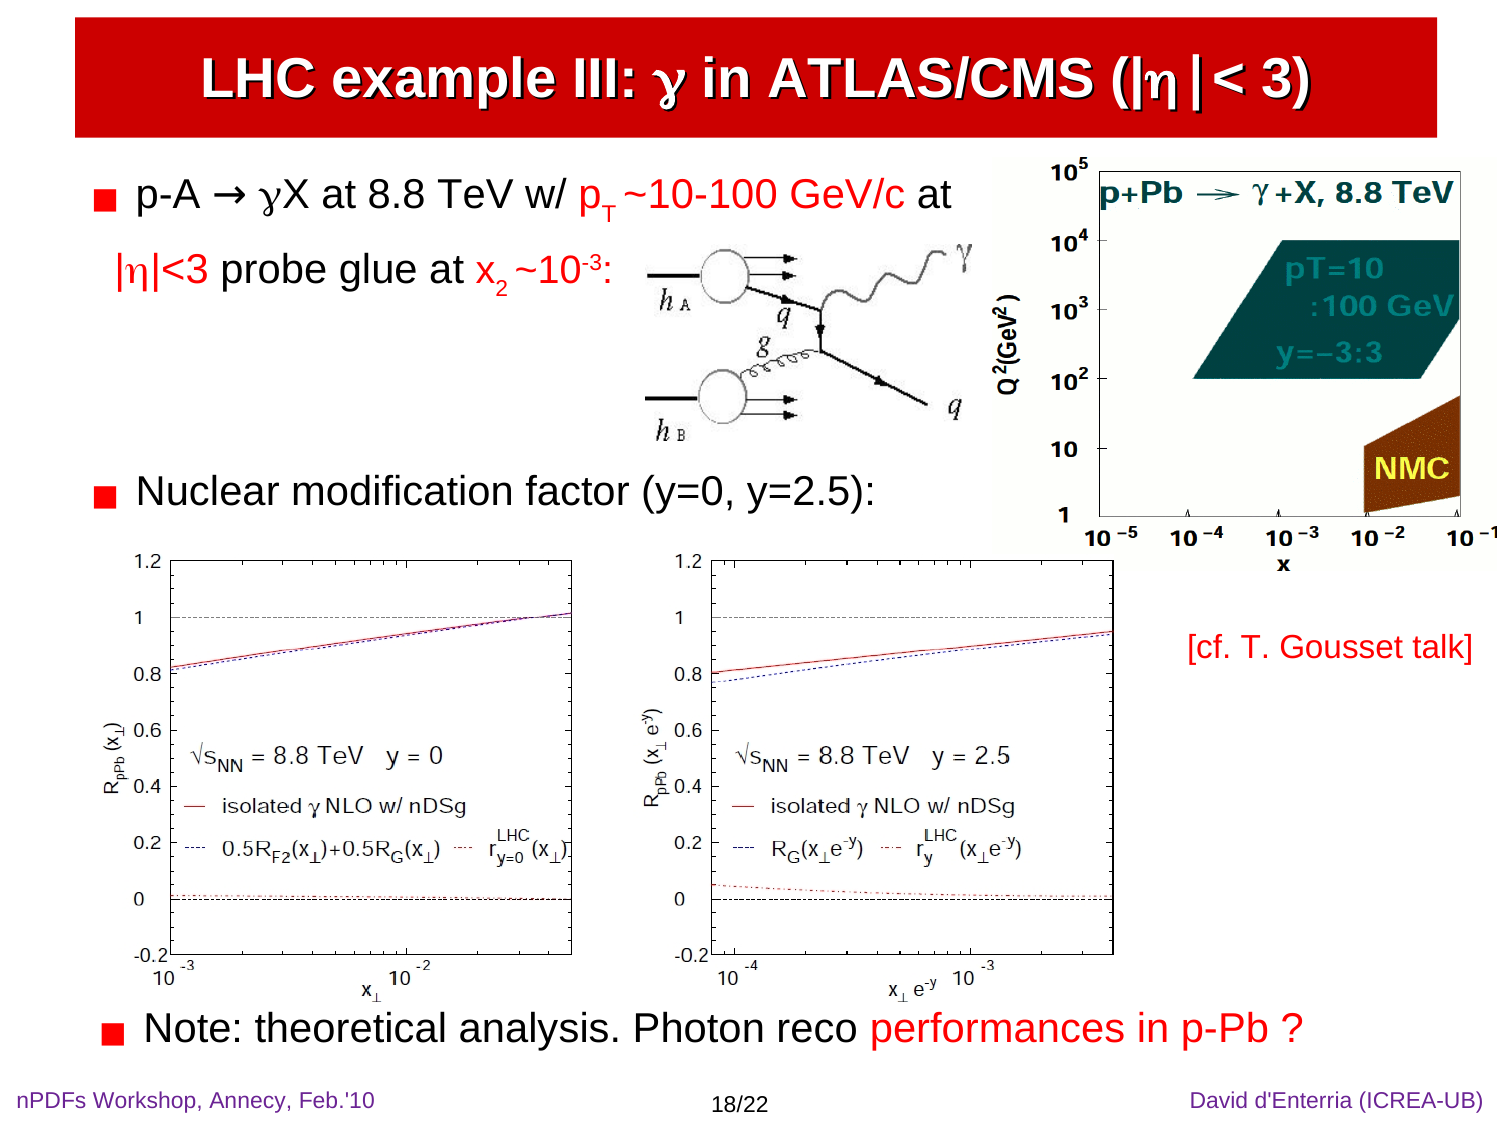

# LHC example III: g in ATLAS/CMS (|h|< 3)
 ■ p-A → gX at 8.8 TeV w/ pT ~10-100 GeV/c at
 ||<3 probe glue at x2 ~10-3:
 ■ Nuclear modification factor (y=0, y=2.5):
[cf. T. Gousset talk]
 ■ Note: theoretical analysis. Photon reco performances in p-Pb ?
Jets in HF (3<||<5) probe: x2 ~10-4
Jets in CASTOR (5.1<||< 6.6): x2 ~10-5
[S.Cerci, D.d'E
 arXiv:0812.2665 ]
 ■ Forward jets (ET ~20-100 GeV) sensitive to low-x PDFs:
~60% diffs. in
 yields at pT~40GeV